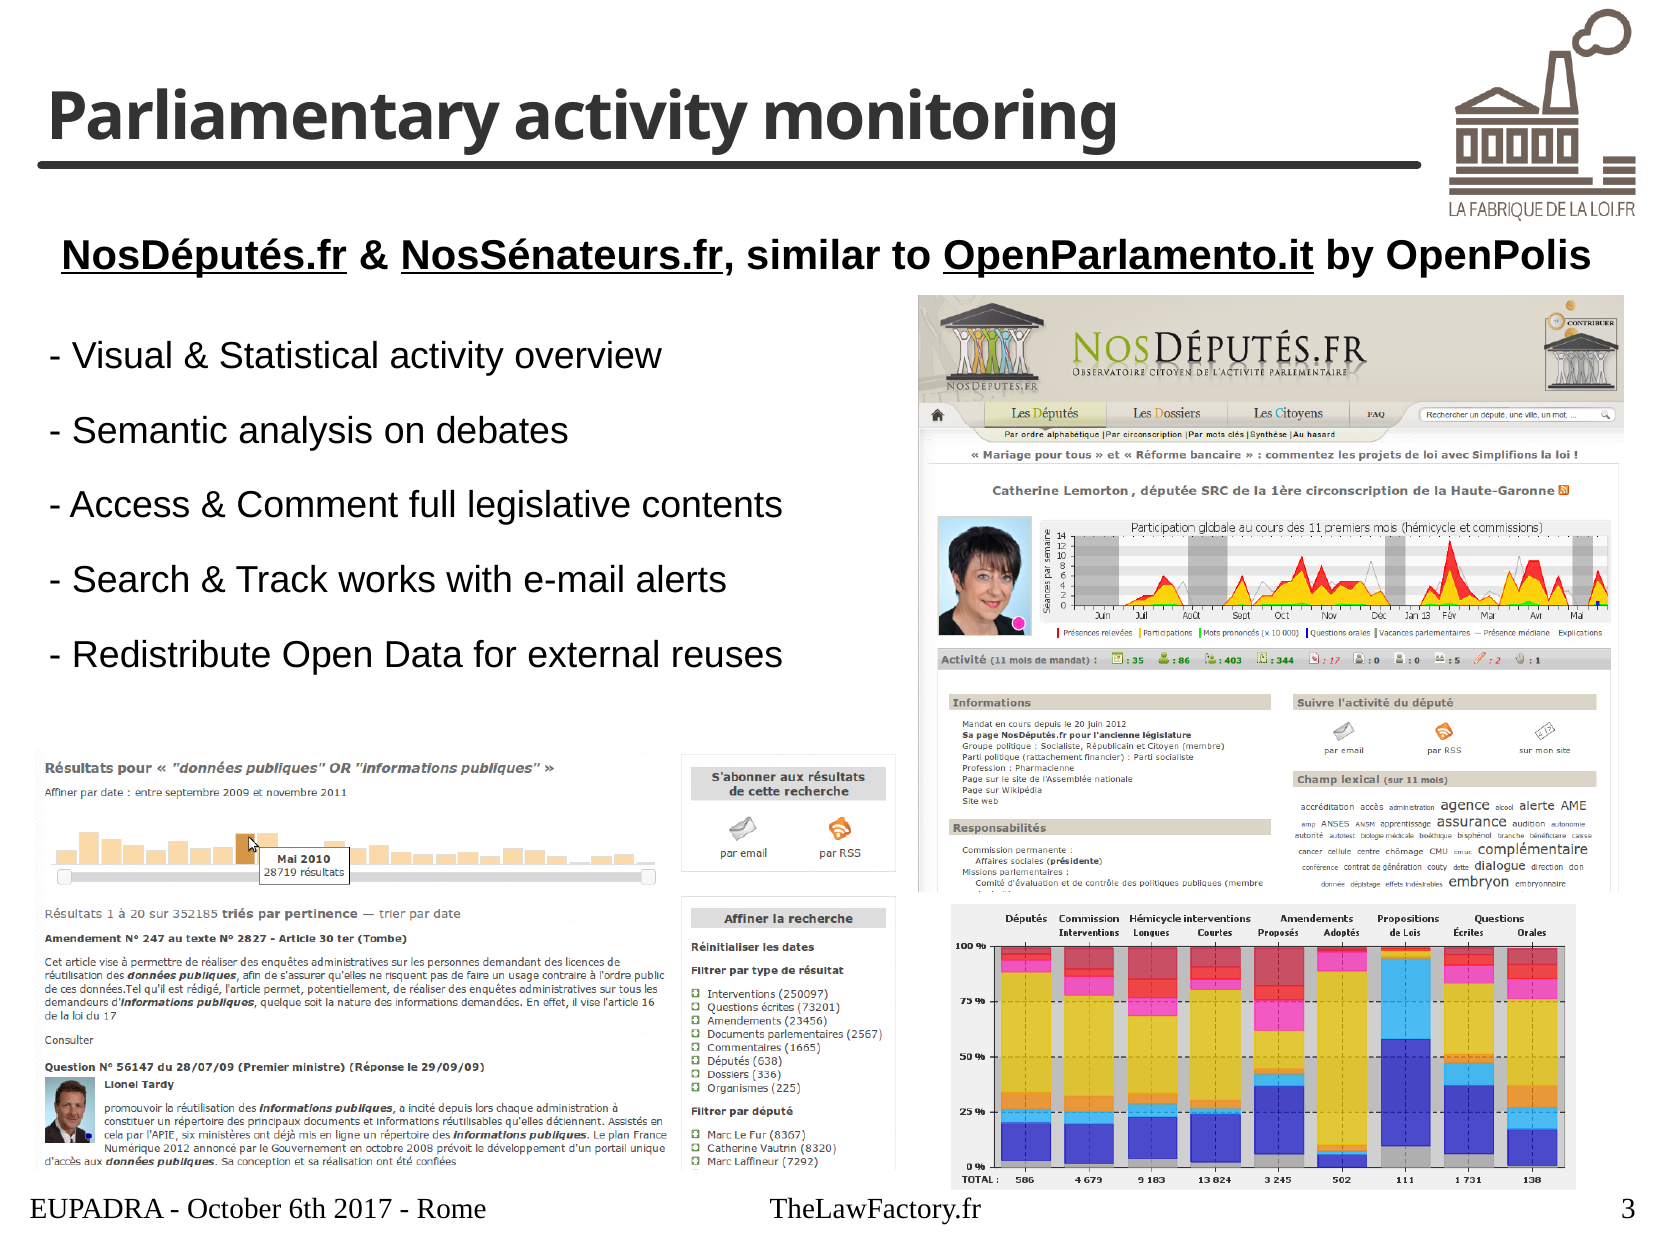

# Parliamentary activity monitoring
NosDéputés.fr & NosSénateurs.fr, similar to OpenParlamento.it by OpenPolis
 - Visual & Statistical activity overview
 - Semantic analysis on debates
 - Access & Comment full legislative contents
 - Search & Track works with e-mail alerts
 - Redistribute Open Data for external reuses
EUPADRA - October 6th 2017 - Rome
TheLawFactory.fr
3